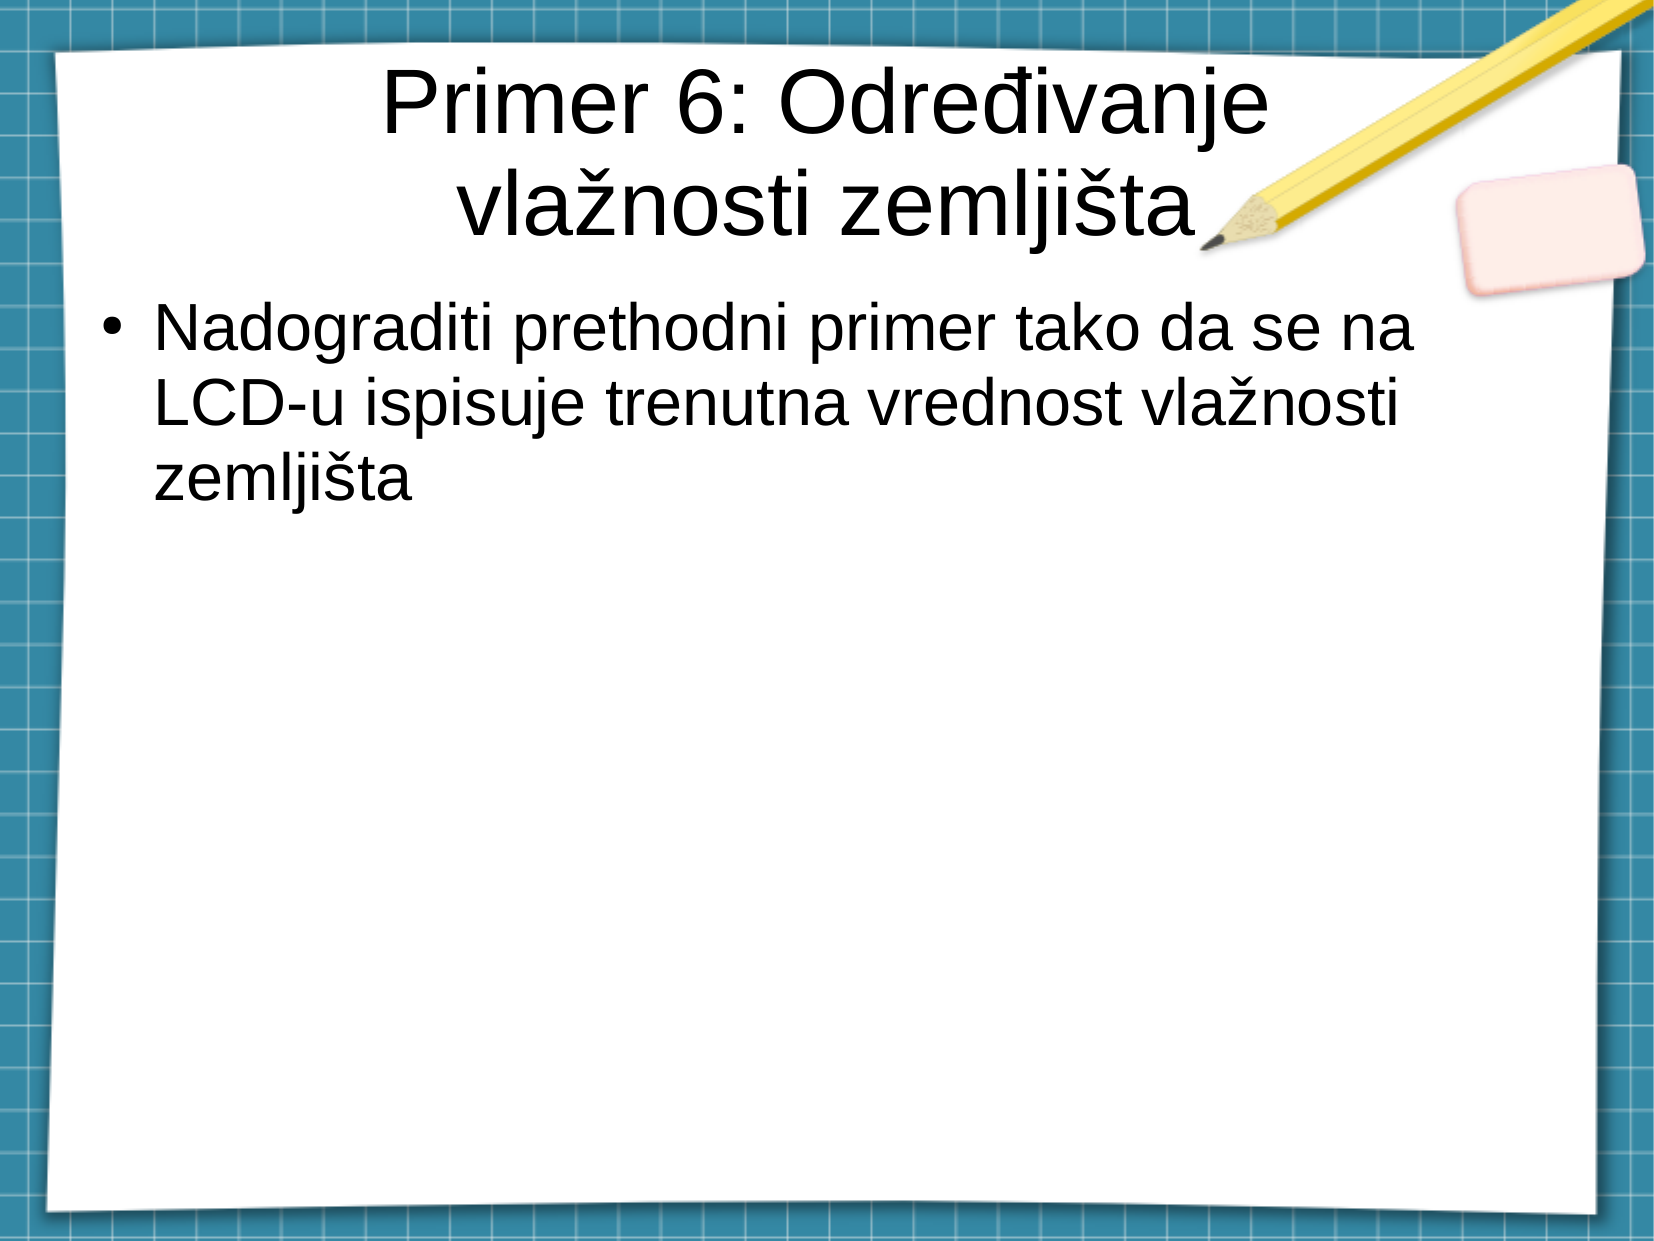

# Primer 6: Određivanje vlažnosti zemljišta
Nadograditi prethodni primer tako da se na LCD-u ispisuje trenutna vrednost vlažnosti zemljišta